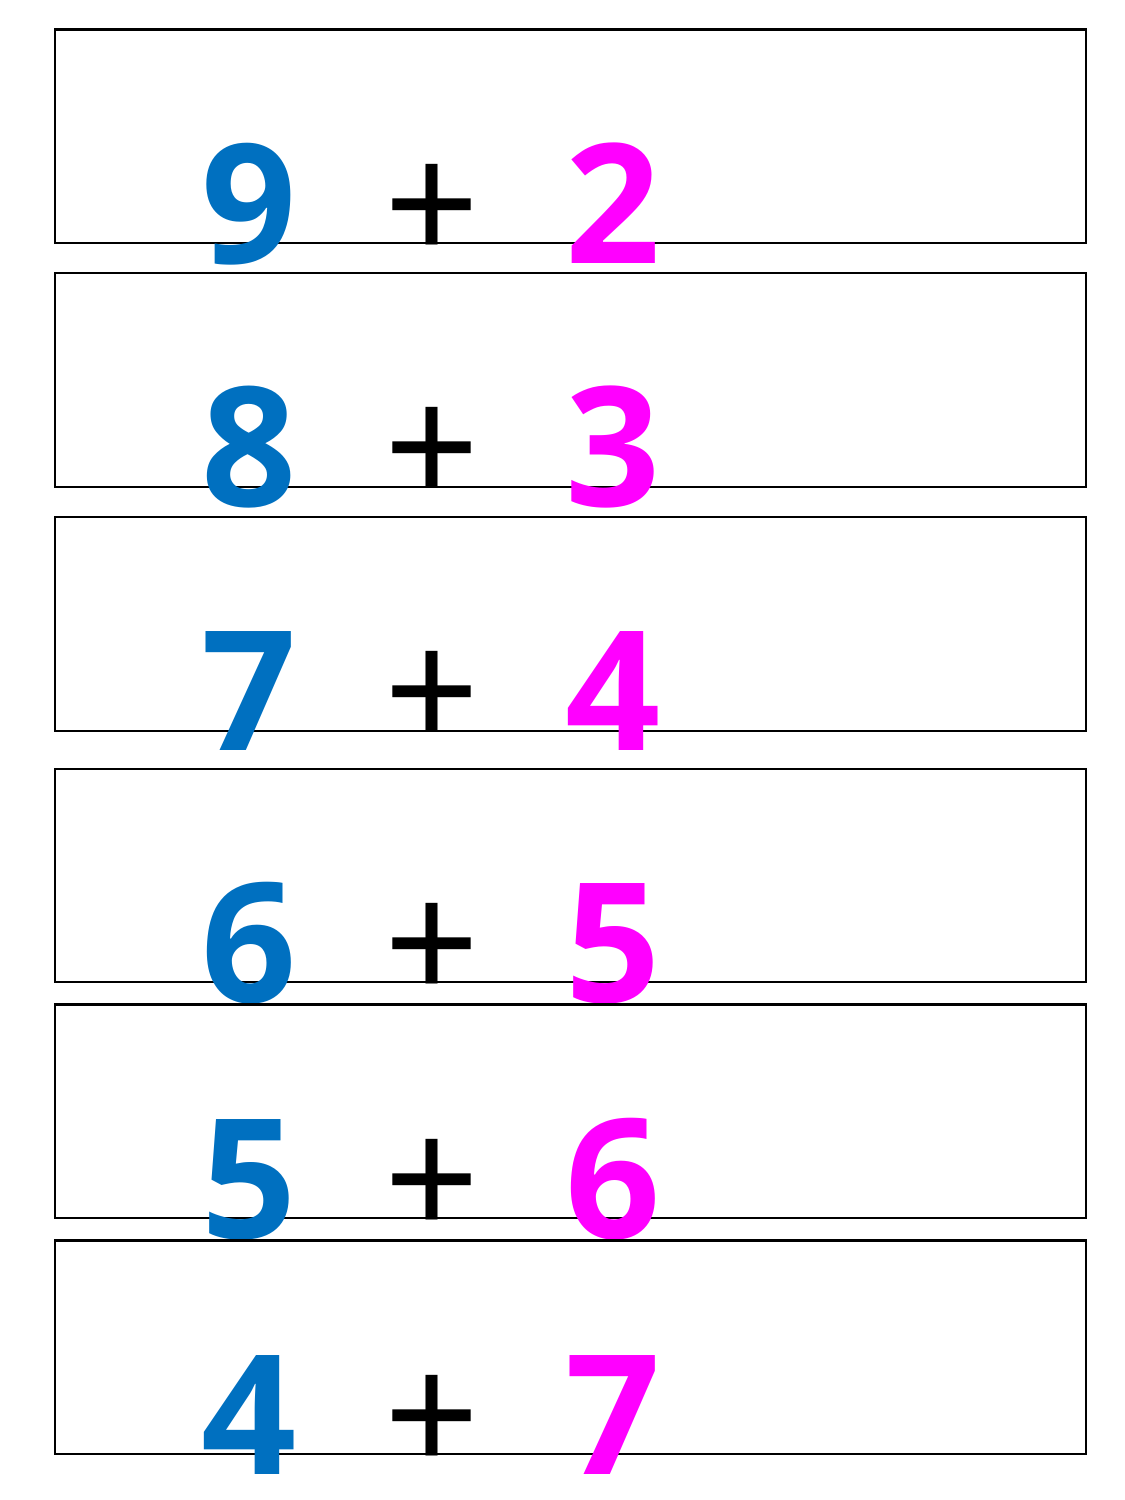

9 + 2
8 + 3
7 + 4
6 + 5
5 + 6
4 + 7